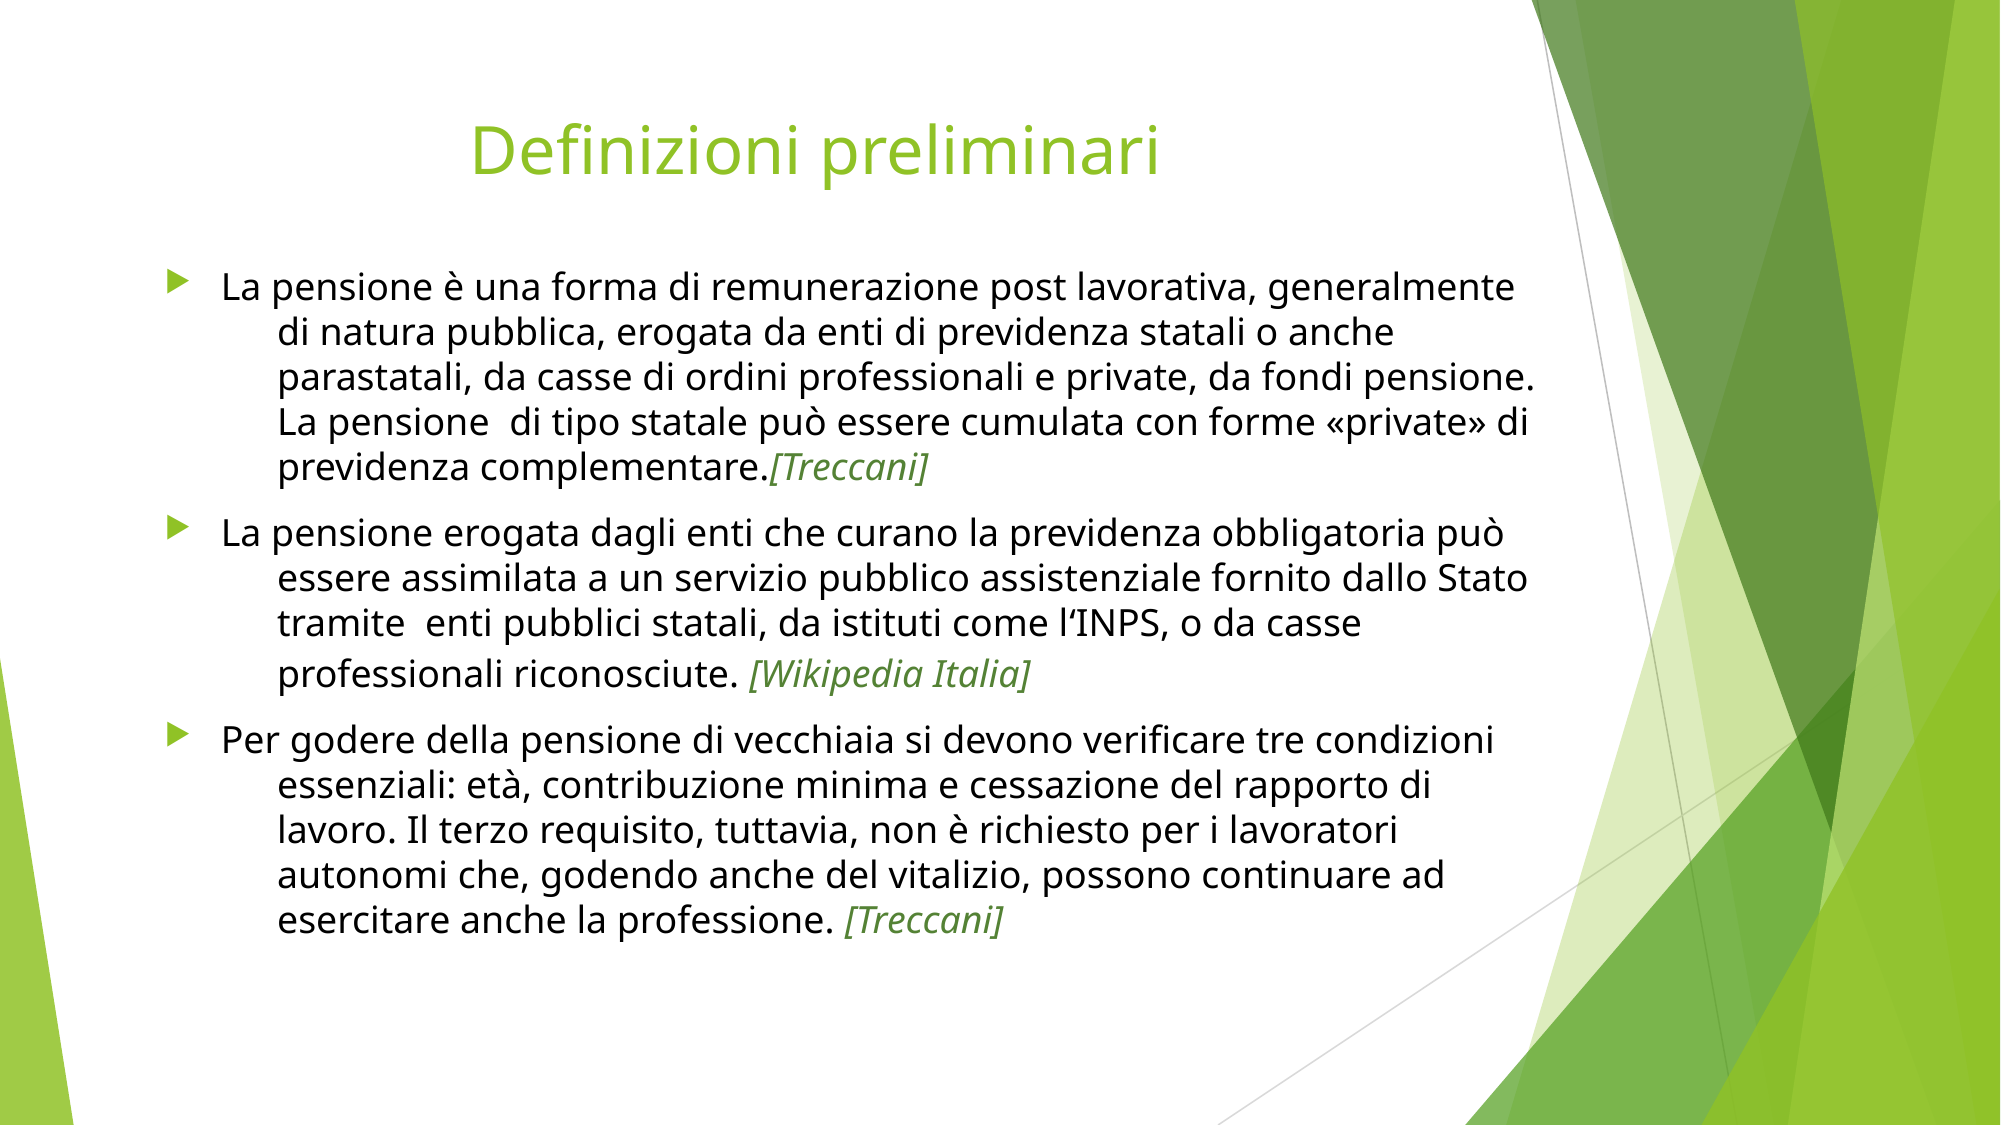

# Definizioni preliminari
La pensione è una forma di remunerazione post lavorativa, generalmente di natura pubblica, erogata da enti di previdenza statali o anche parastatali, da casse di ordini professionali e private, da fondi pensione. La pensione di tipo statale può essere cumulata con forme «private» di previdenza complementare.[Treccani]
La pensione erogata dagli enti che curano la previdenza obbligatoria può essere assimilata a un servizio pubblico assistenziale fornito dallo Stato tramite enti pubblici statali, da istituti come l‘INPS, o da casse professionali riconosciute. [Wikipedia Italia]
Per godere della pensione di vecchiaia si devono verificare tre condizioni essenziali: età, contribuzione minima e cessazione del rapporto di lavoro. Il terzo requisito, tuttavia, non è richiesto per i lavoratori autonomi che, godendo anche del vitalizio, possono continuare ad esercitare anche la professione. [Treccani]